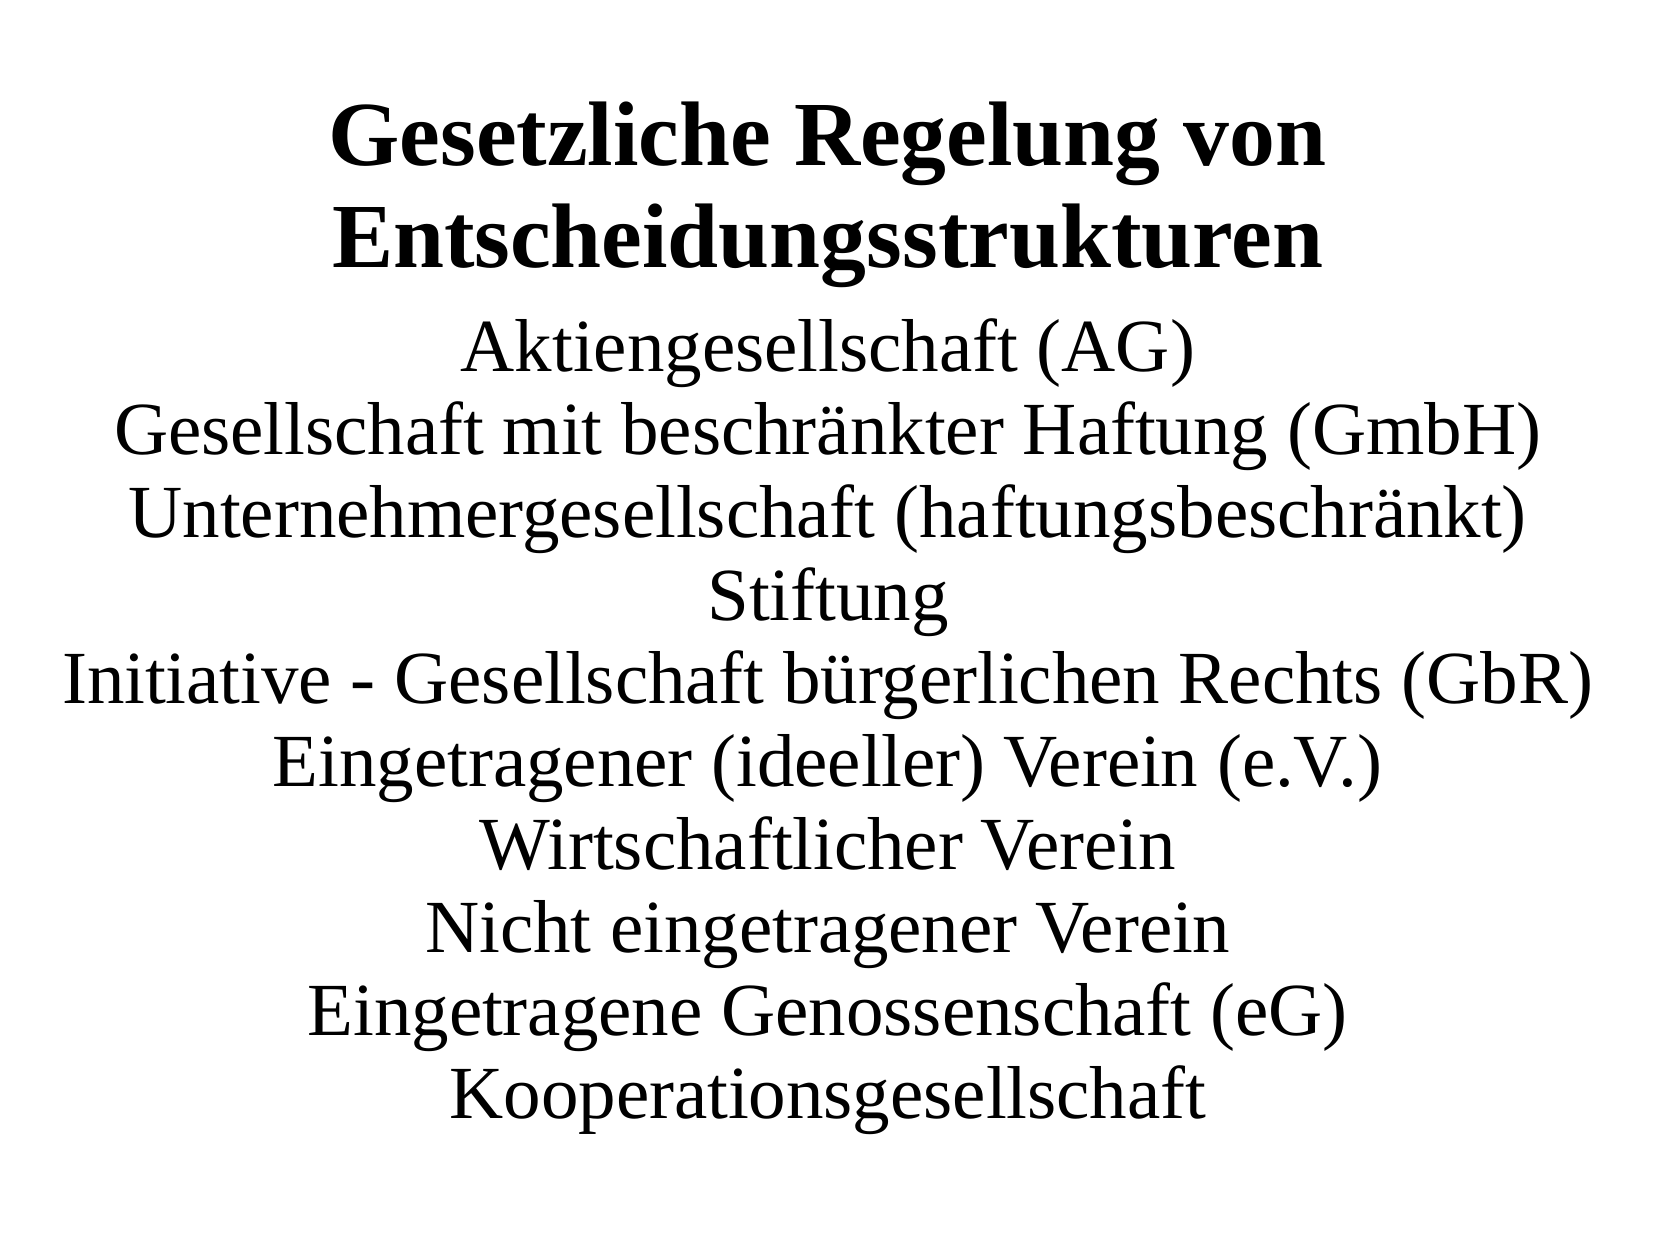

Gesetzliche Regelung von Entscheidungsstrukturen
Aktiengesellschaft (AG)
Gesellschaft mit beschränkter Haftung (GmbH)
Unternehmergesellschaft (haftungsbeschränkt)
Stiftung
Initiative - Gesellschaft bürgerlichen Rechts (GbR)
Eingetragener (ideeller) Verein (e.V.)
Wirtschaftlicher Verein
Nicht eingetragener Verein
Eingetragene Genossenschaft (eG)
Kooperationsgesellschaft